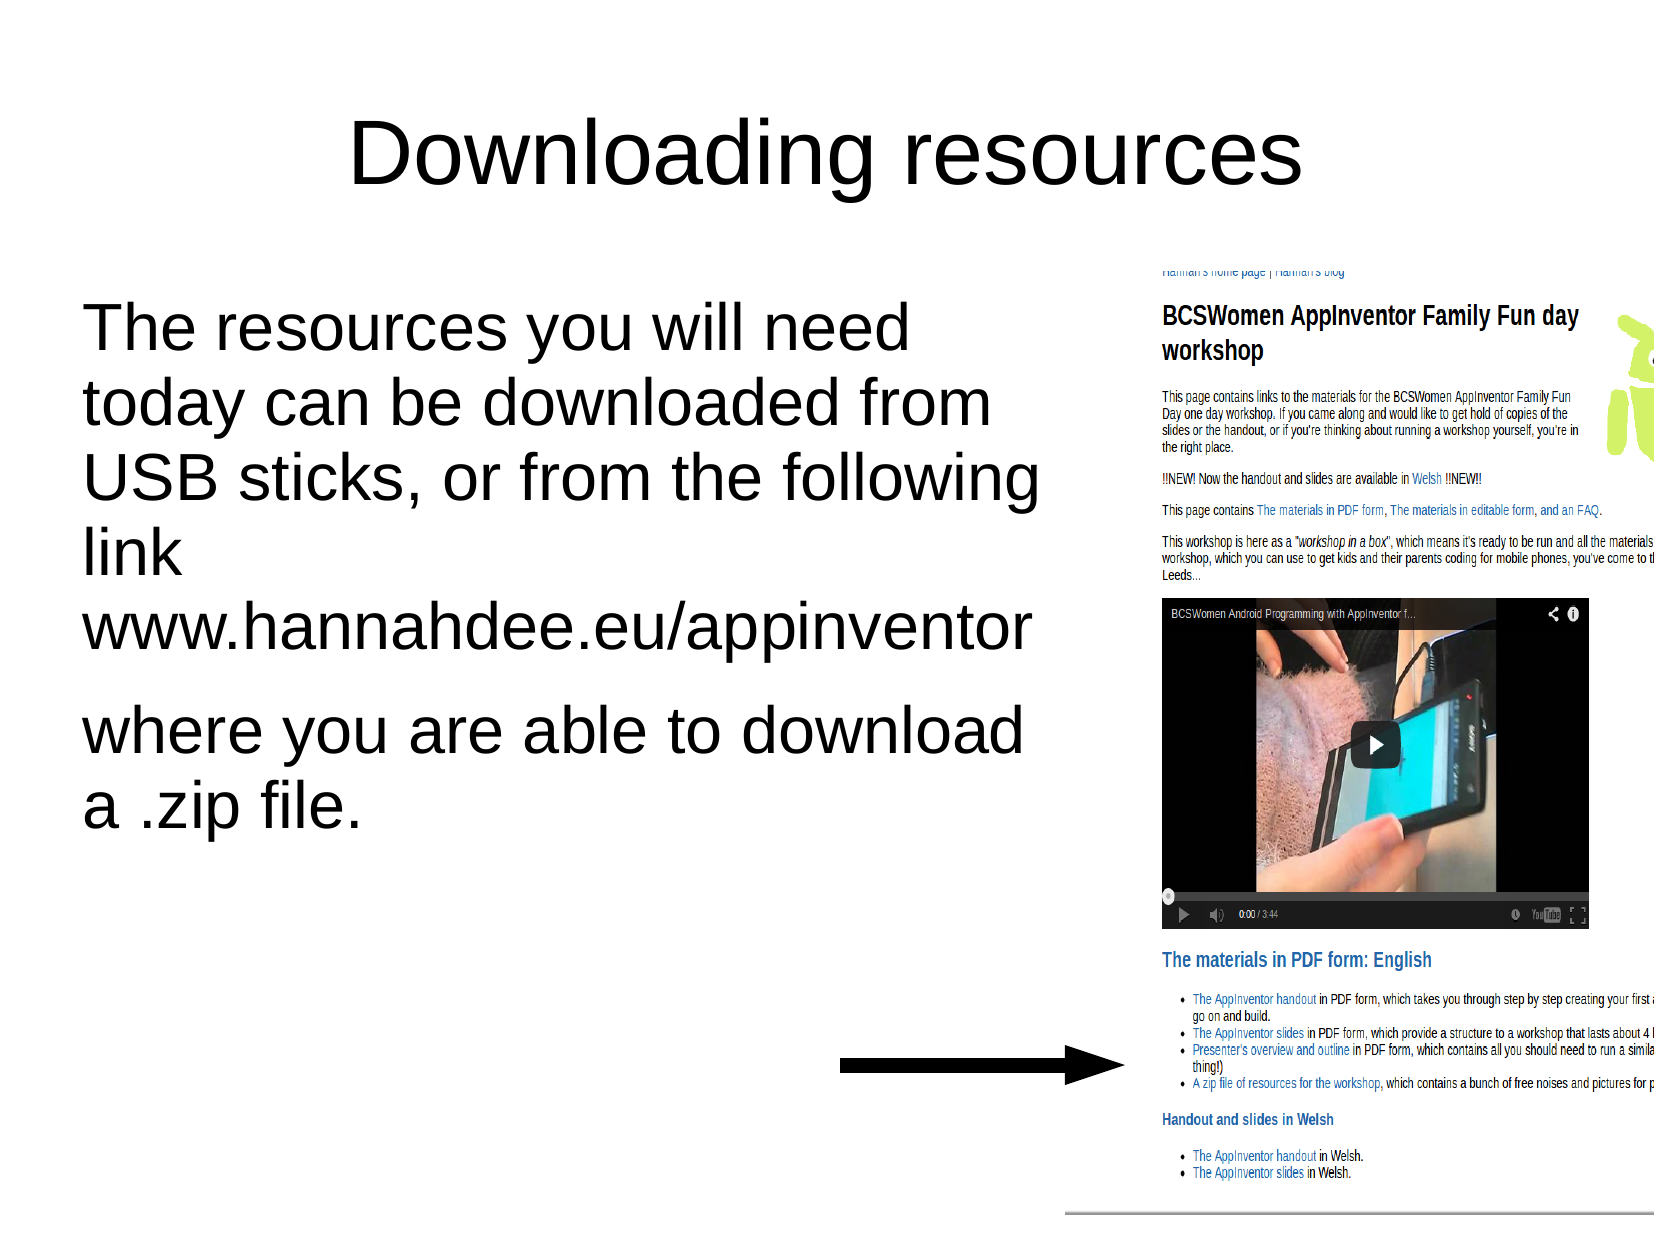

# Downloading resources
The resources you will need today can be downloaded from USB sticks, or from the following link www.hannahdee.eu/appinventor
where you are able to download a .zip file.